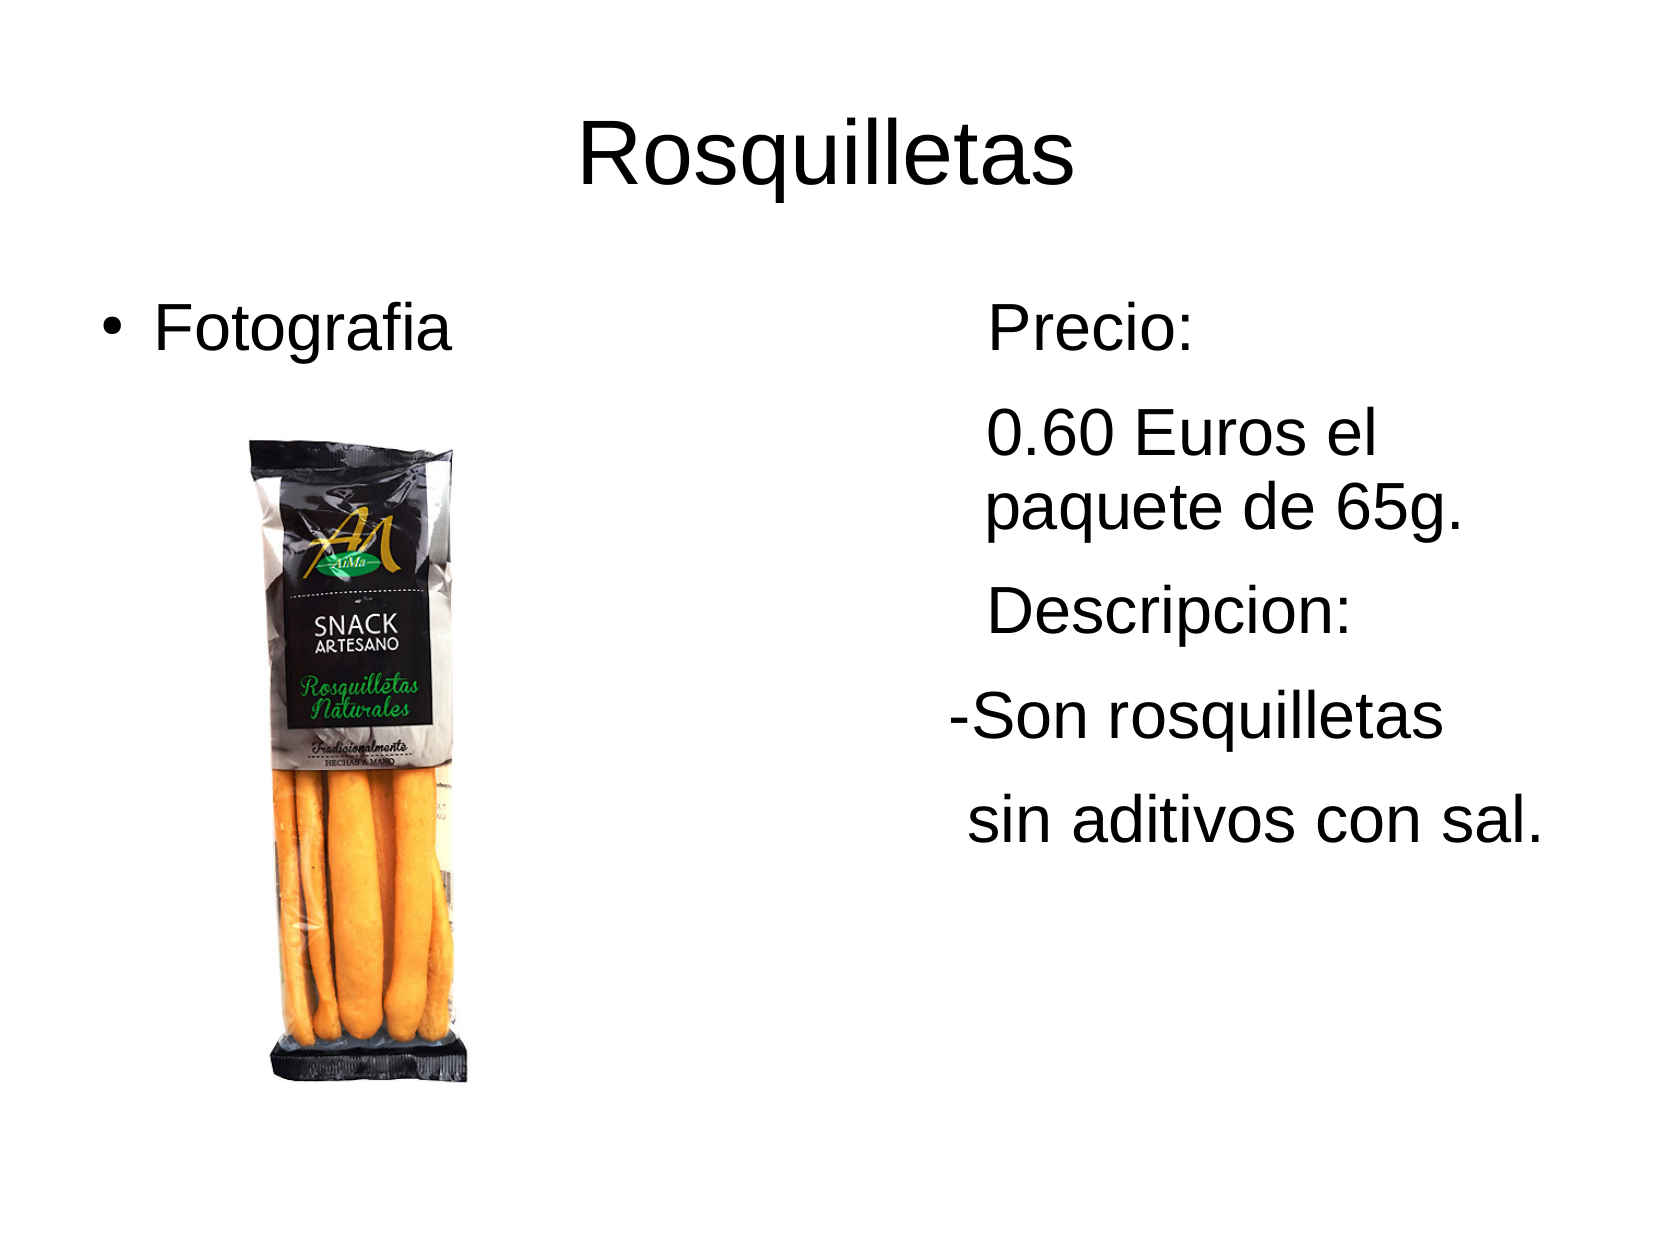

# Rosquilletas
Fotografia Precio:
 0.60 Euros el 														 paquete de 65g.
 Descripcion:
 -Son rosquilletas
 sin aditivos con sal.